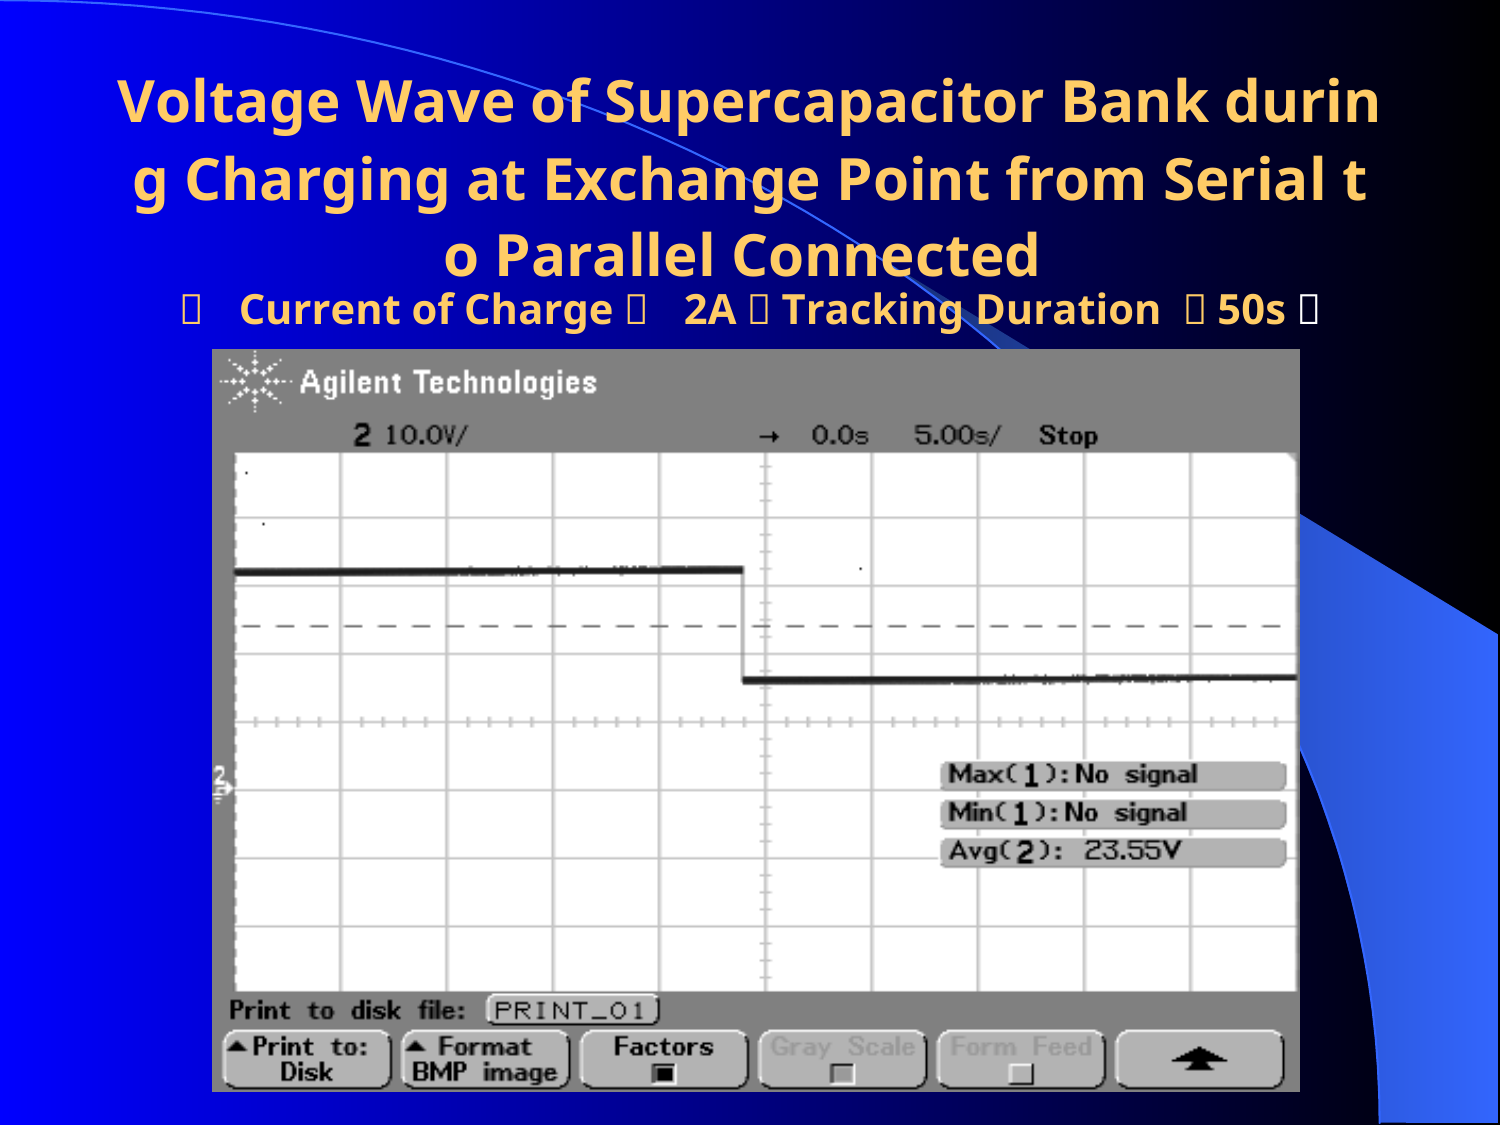

Voltage Wave of Supercapacitor Bank during Charging at Exchange Point from Serial to Parallel Connected
（ Current of Charge： 2A，Tracking Duration ：50s）